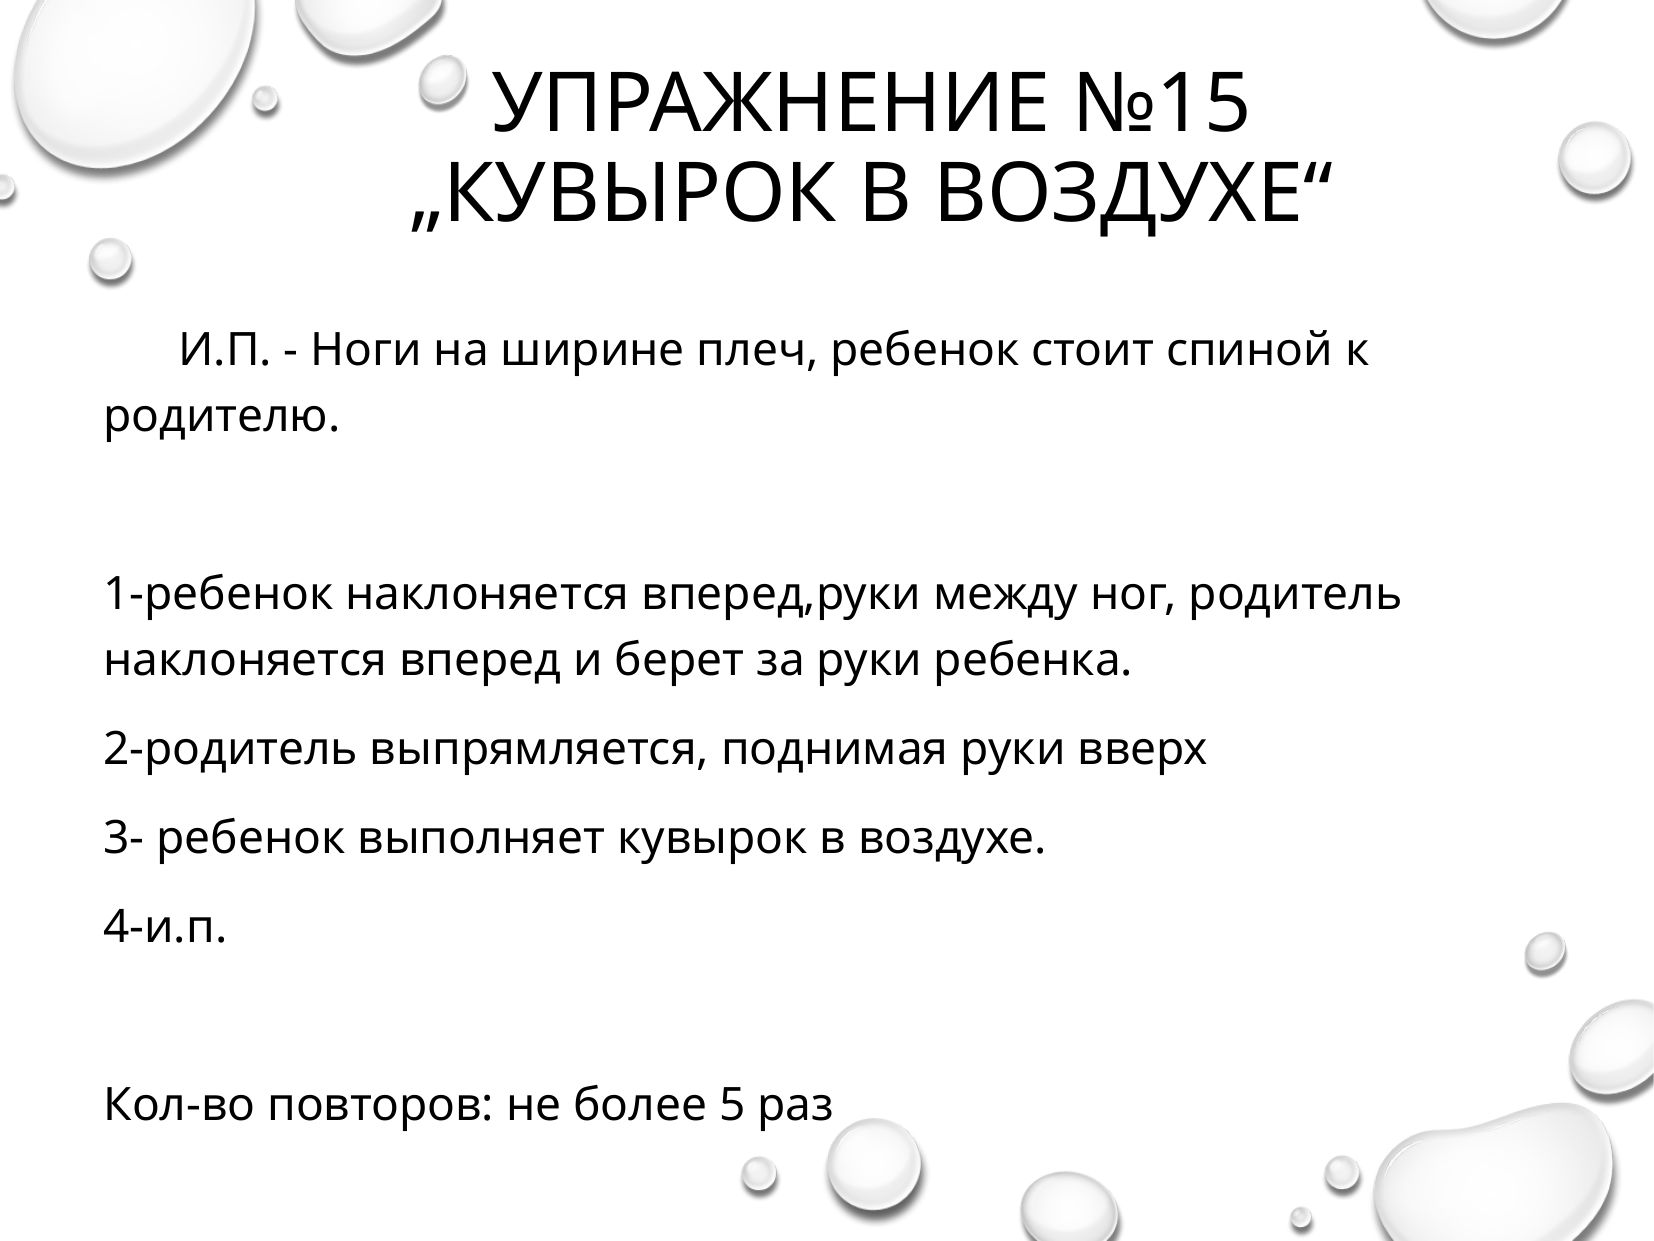

# Упражнение №15 „Кувырок в воздухе“
	И.П. - Ноги на ширине плеч, ребенок стоит спиной к родителю.
1-ребенок наклоняется вперед,руки между ног, родитель наклоняется вперед и берет за руки ребенка.
2-родитель выпрямляется, поднимая руки вверх
3- ребенок выполняет кувырок в воздухе.
4-и.п.
Кол-во повторов: не более 5 раз